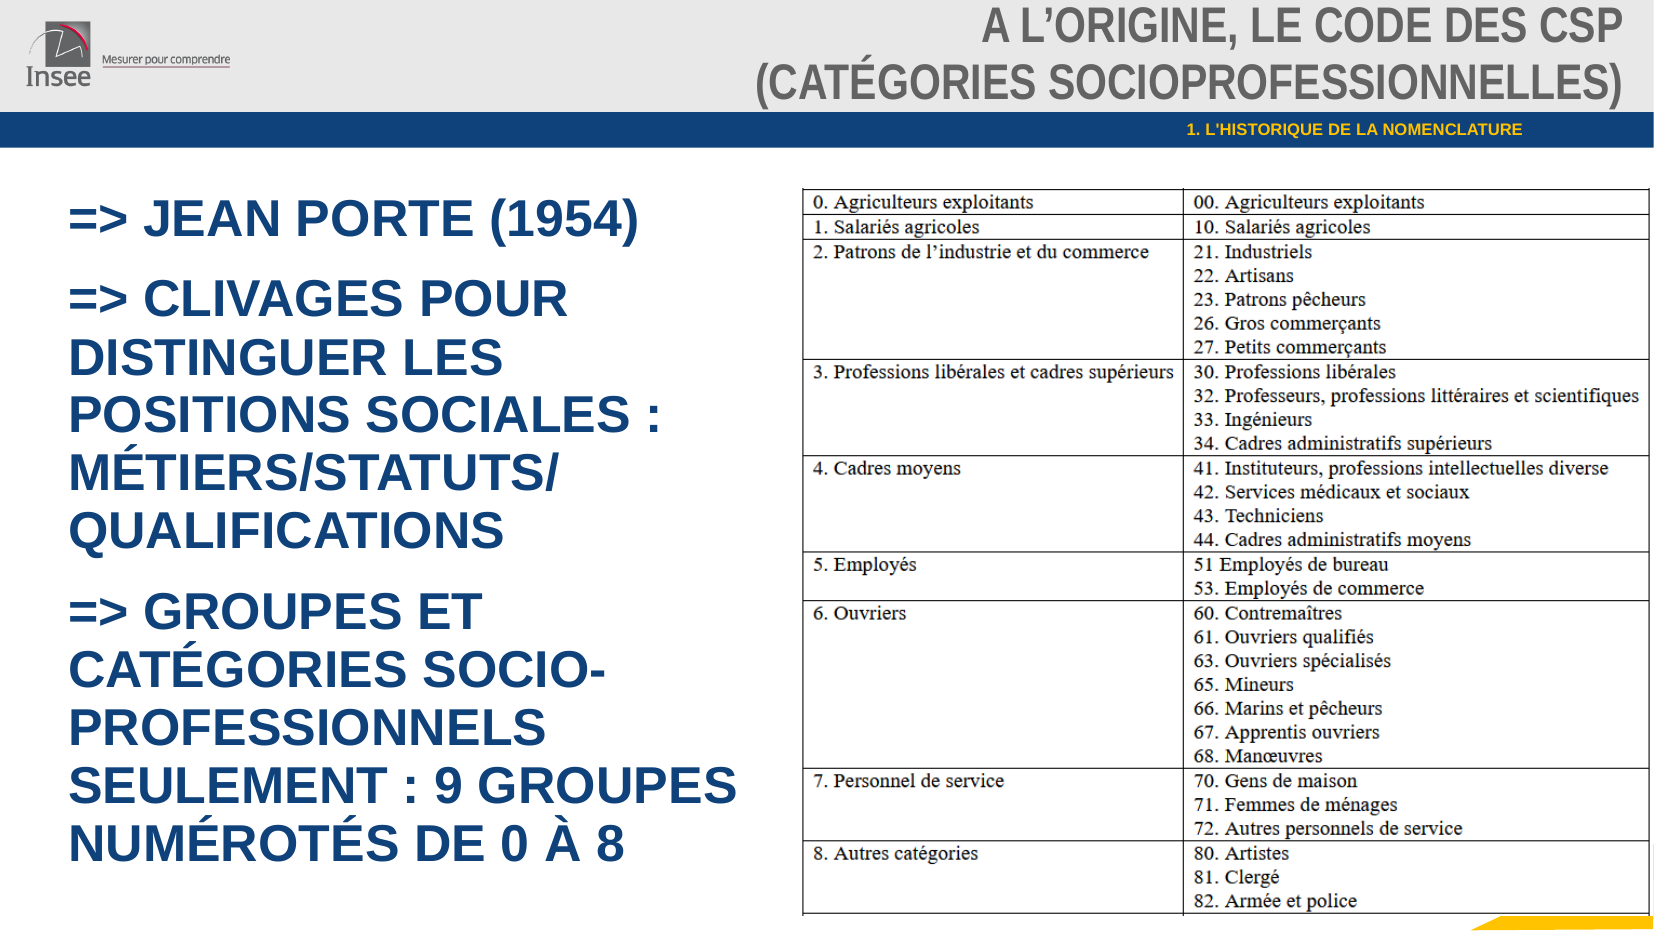

# A l’origine, le code des CSP (catégories sOcioprofessionnelles)
1. l'historique de la nomenclature
=> Jean porte (1954)
=> clivages pour distinguer les positions sociales : métiers/statuts/ qualifications
=> groupes et catégories socio-professionnels seulement : 9 groupes numérotés de 0 à 8